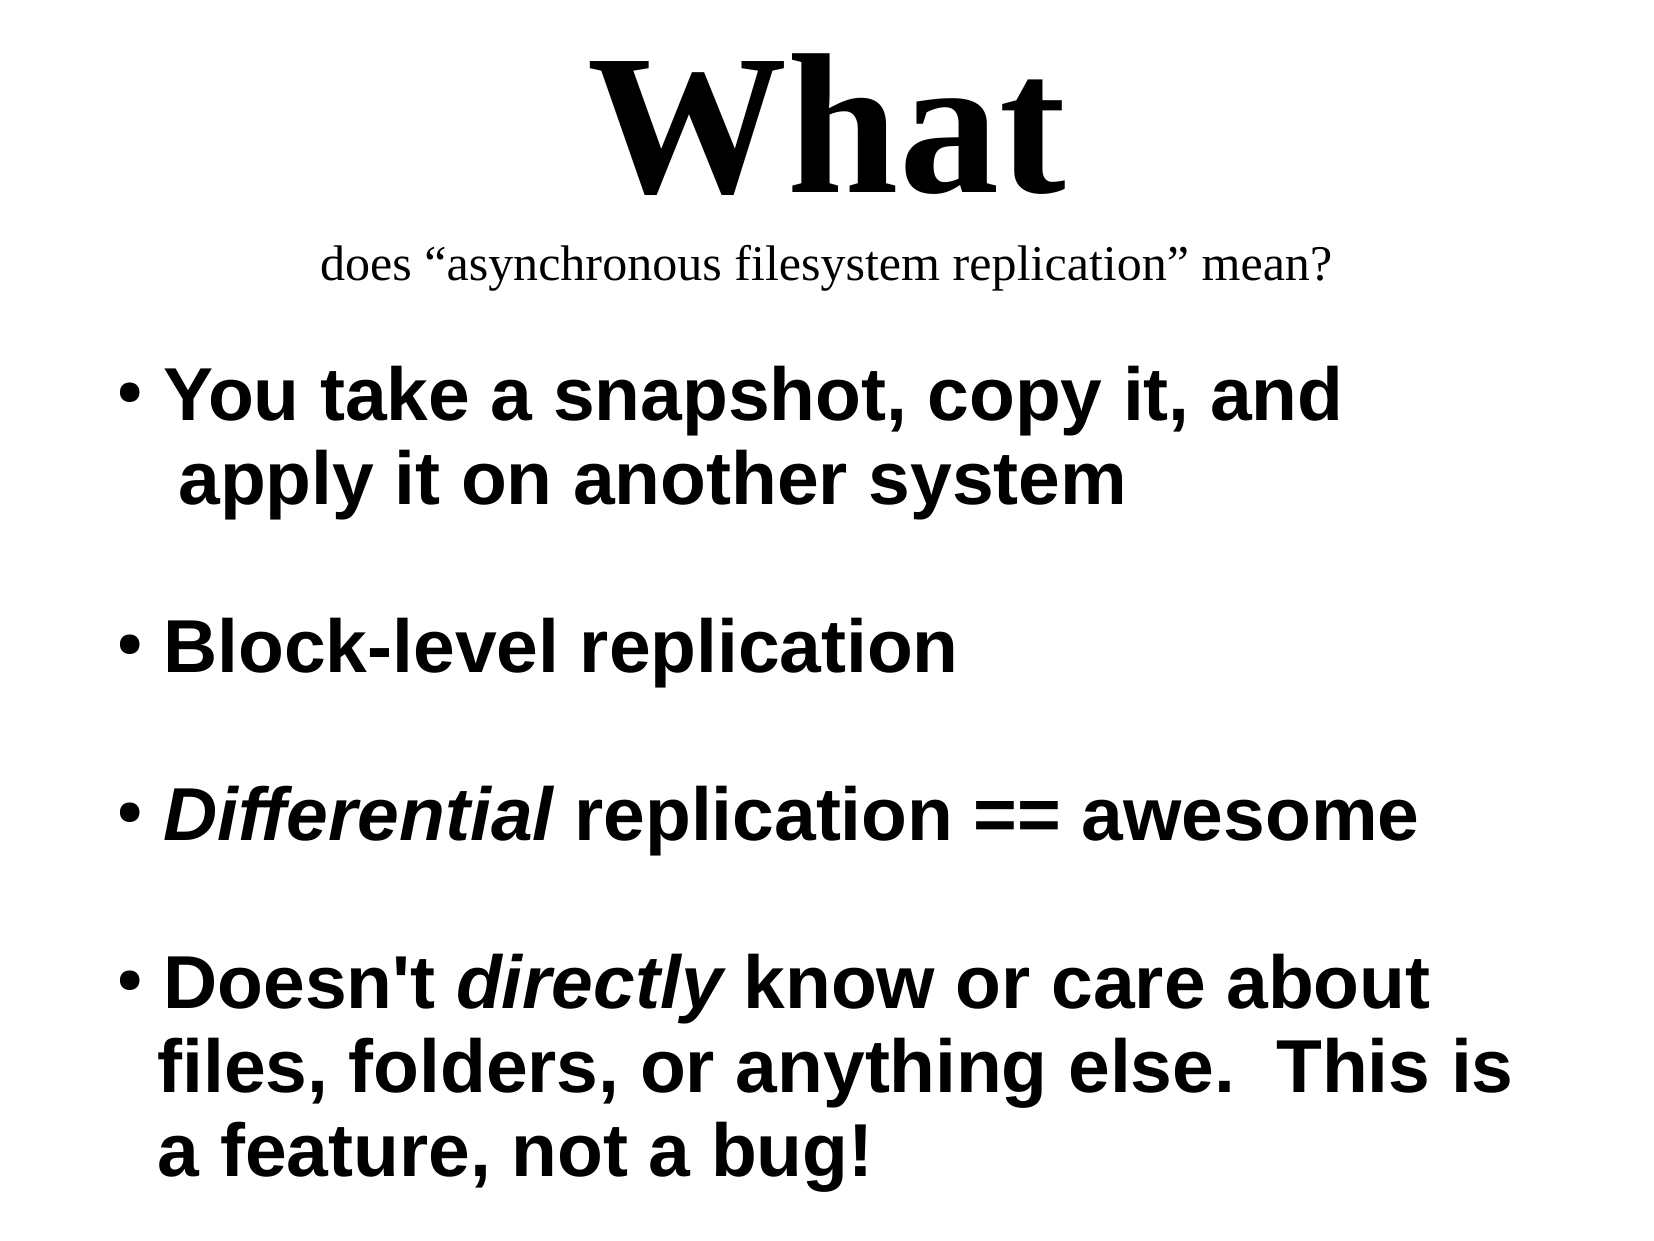

# What does “asynchronous filesystem replication” mean?
| You take a snapshot, copy it, and apply it on another system Block-level replication Differential replication == awesome Doesn't directly know or care about files, folders, or anything else. This is a feature, not a bug! |
| --- |